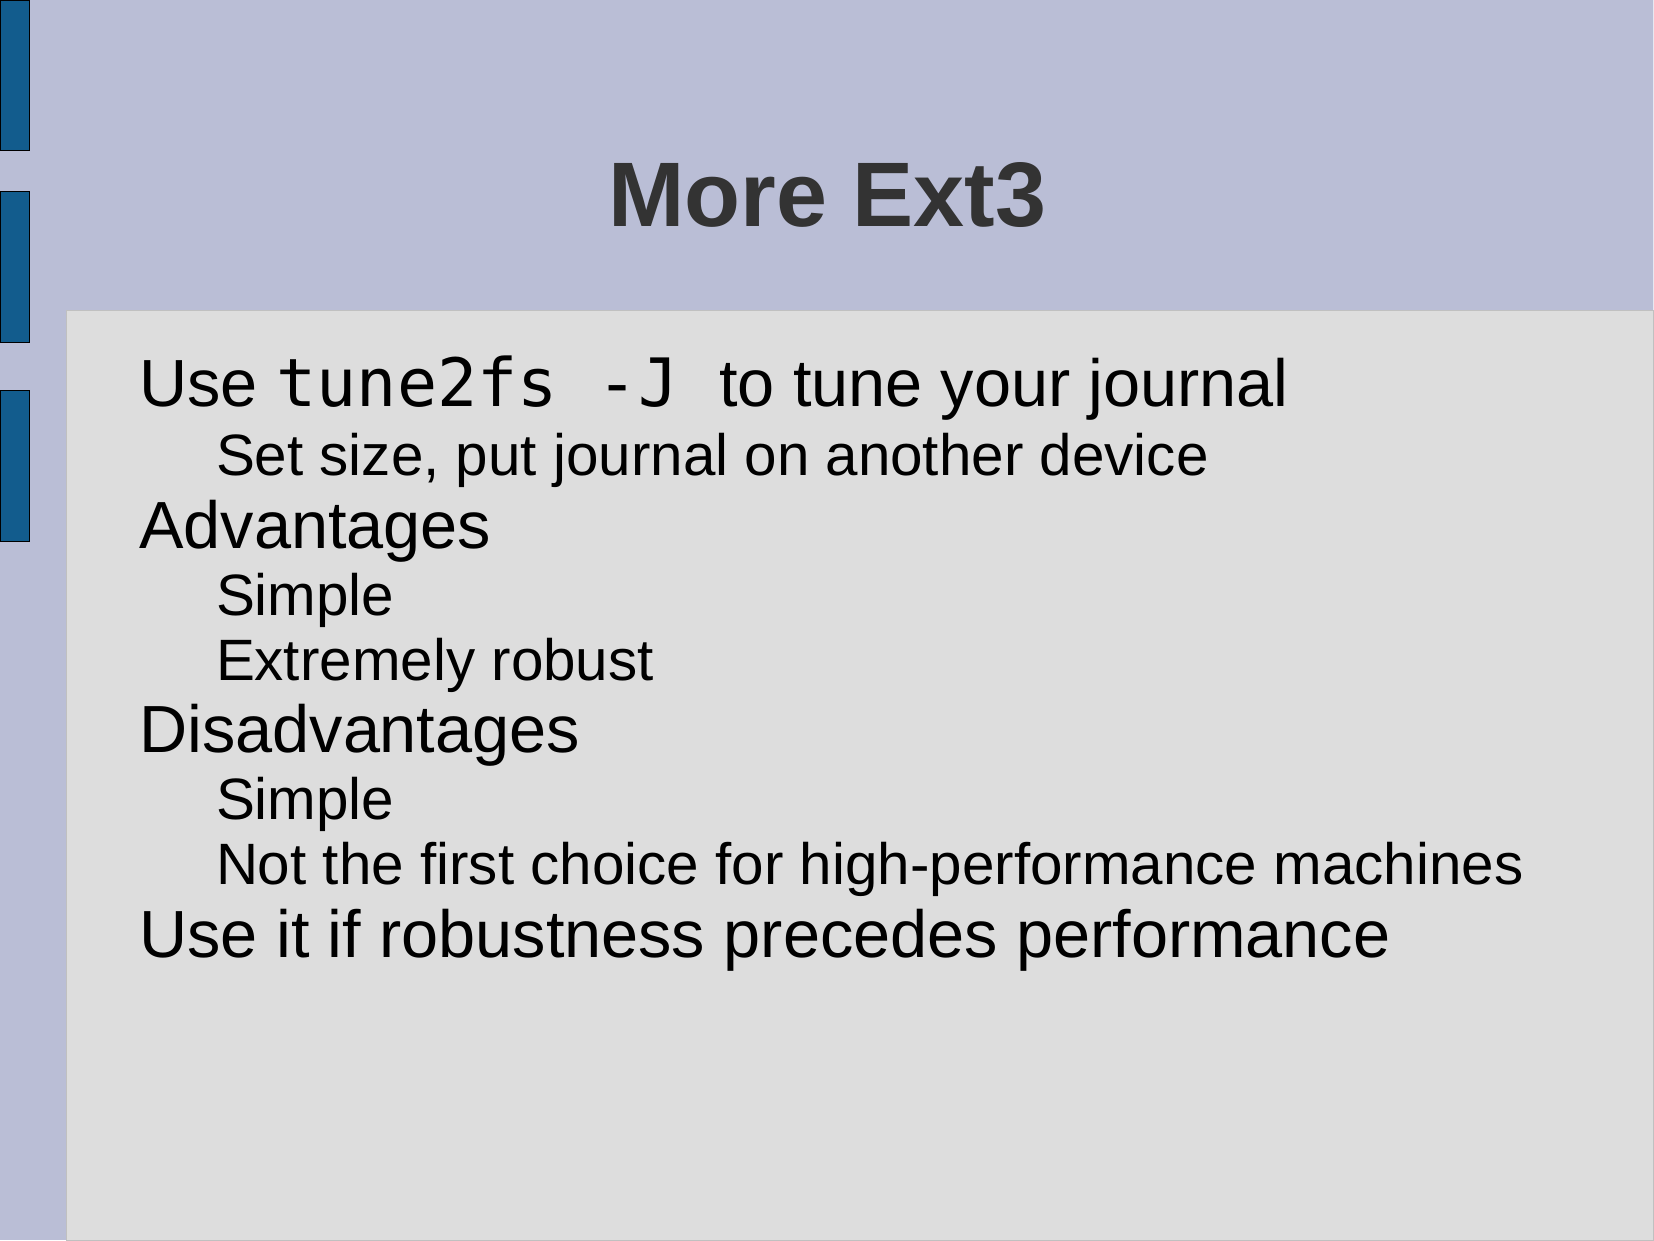

# More Ext3
Use tune2fs -J to tune your journal
Set size, put journal on another device
Advantages
Simple
Extremely robust
Disadvantages
Simple
Not the first choice for high-performance machines
Use it if robustness precedes performance